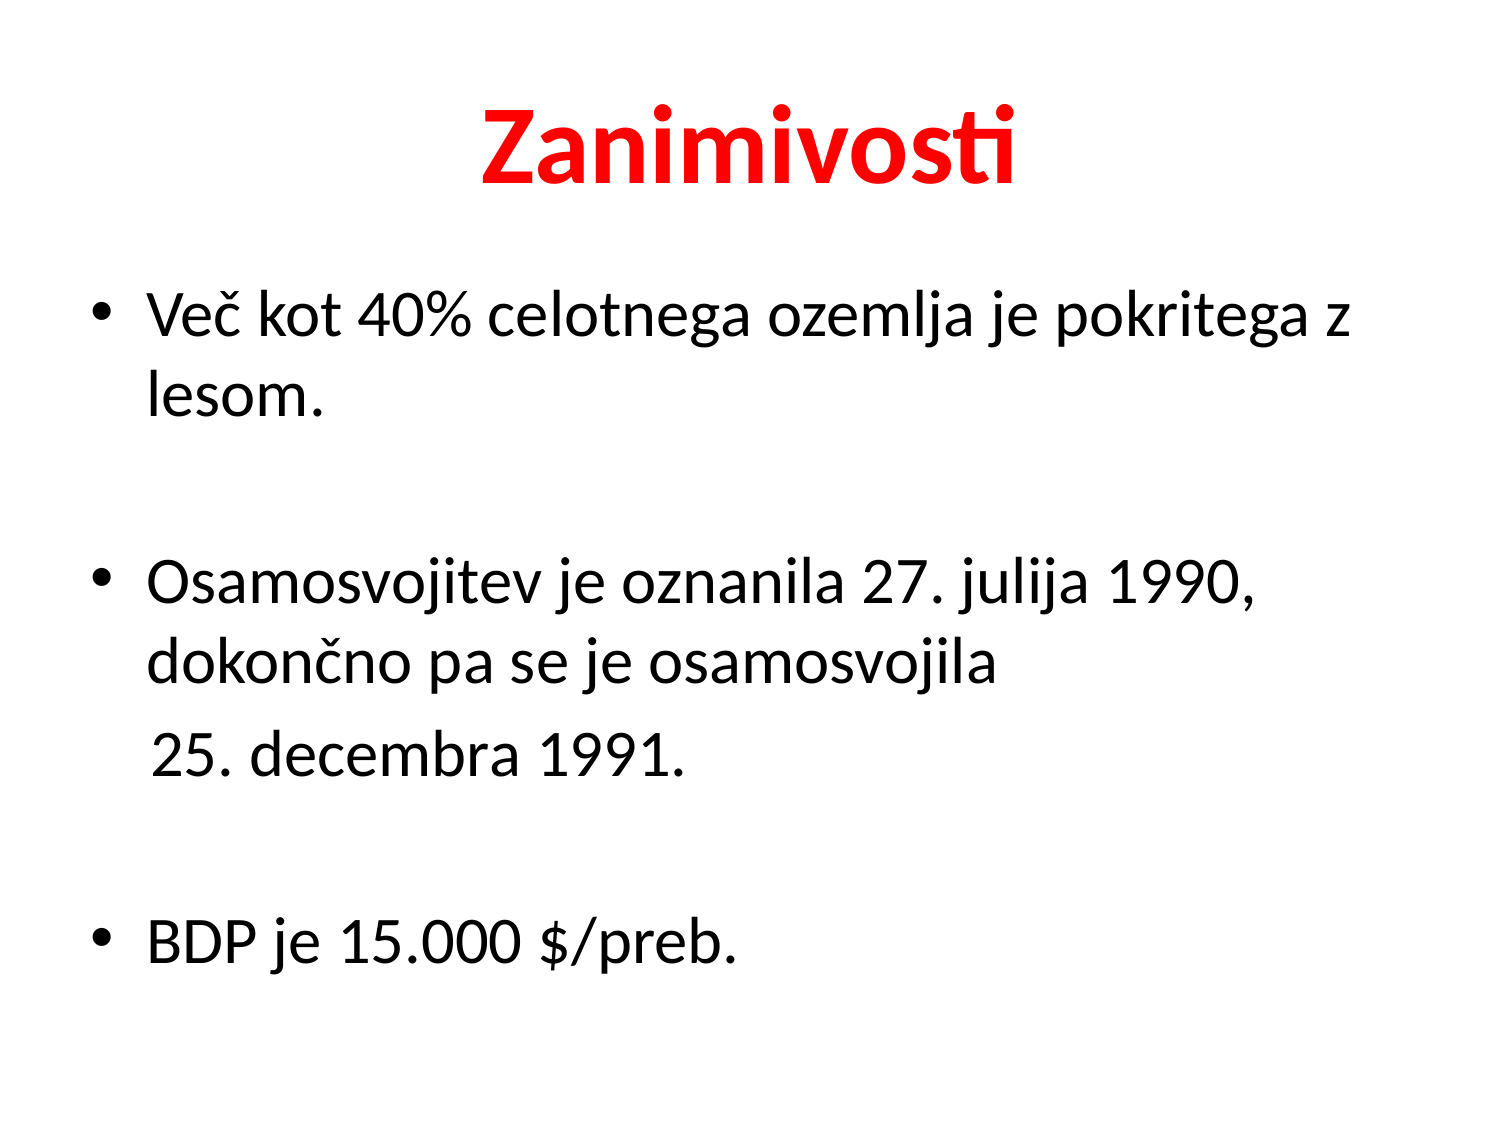

# Zanimivosti
Več kot 40% celotnega ozemlja je pokritega z lesom.
Osamosvojitev je oznanila 27. julija 1990, dokončno pa se je osamosvojila
 25. decembra 1991.
BDP je 15.000 $/preb.